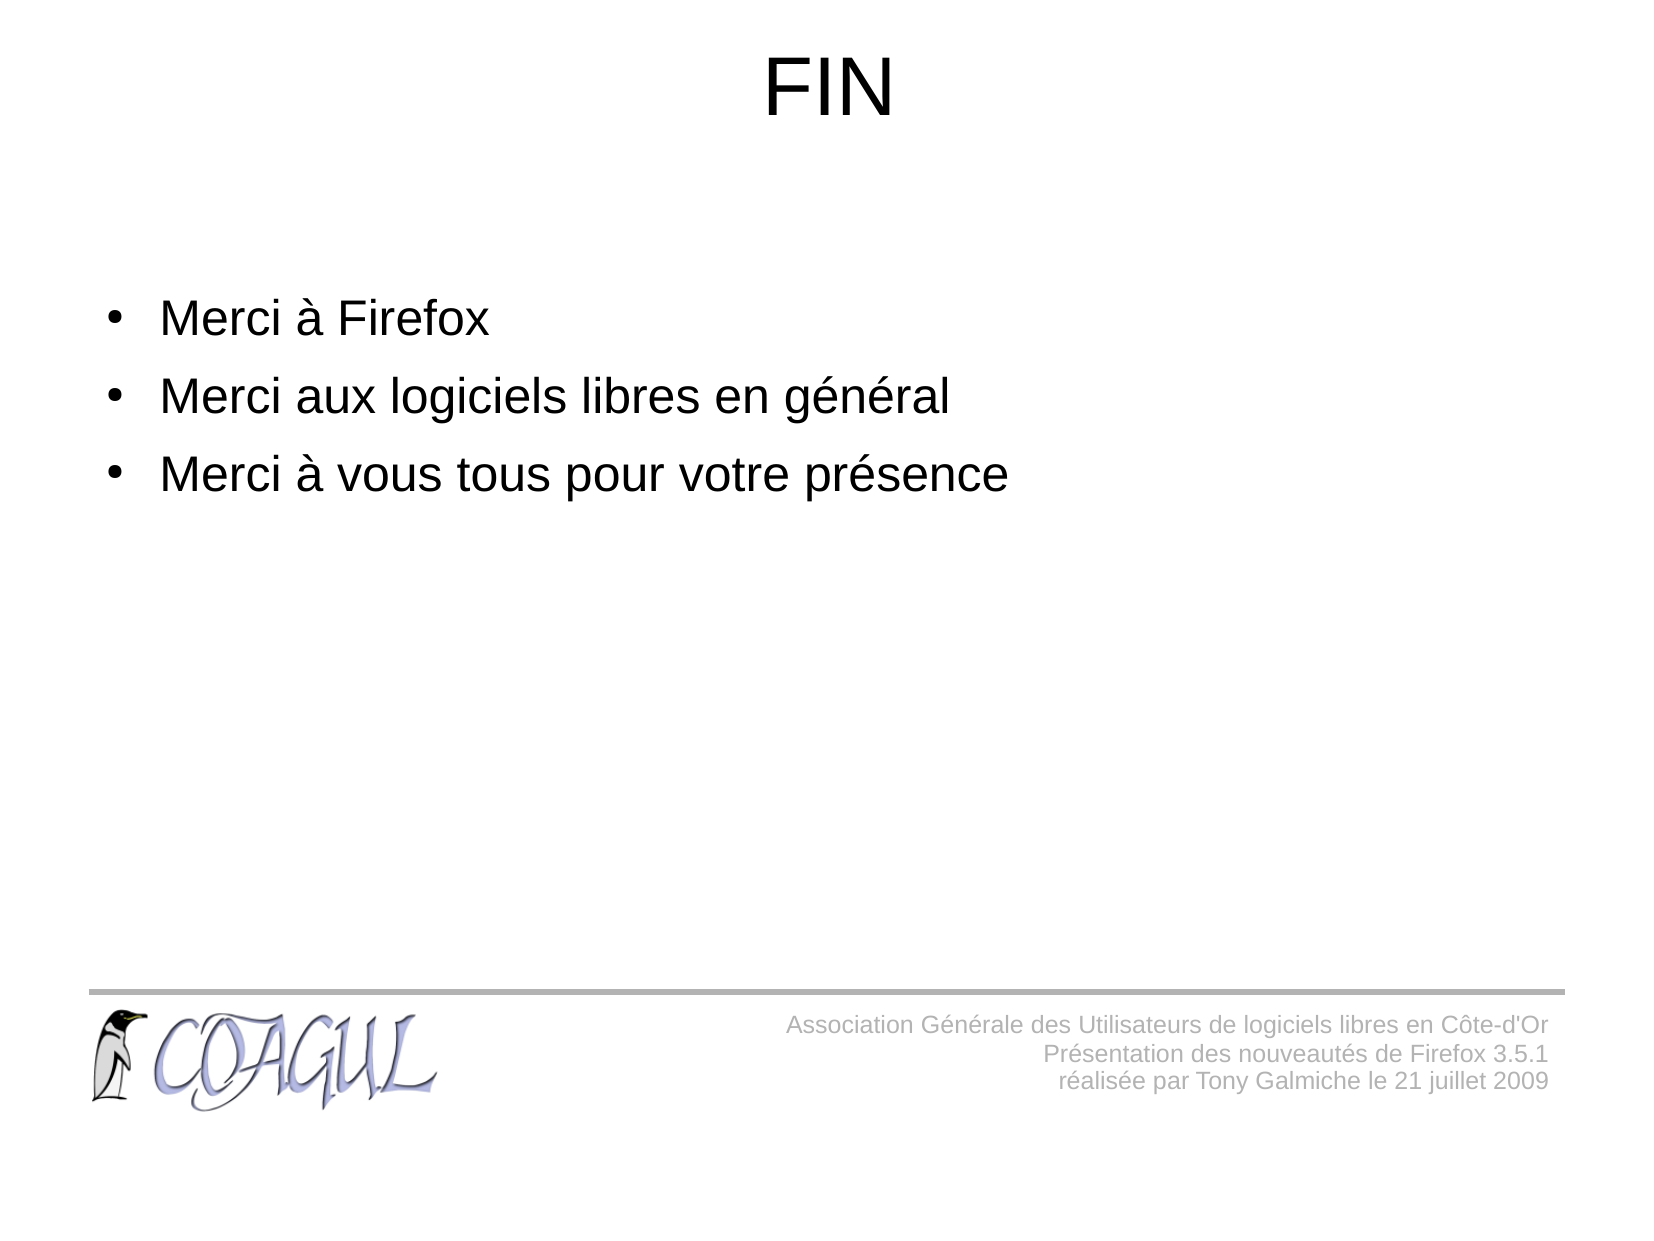

# FIN
Merci à Firefox
Merci aux logiciels libres en général
Merci à vous tous pour votre présence